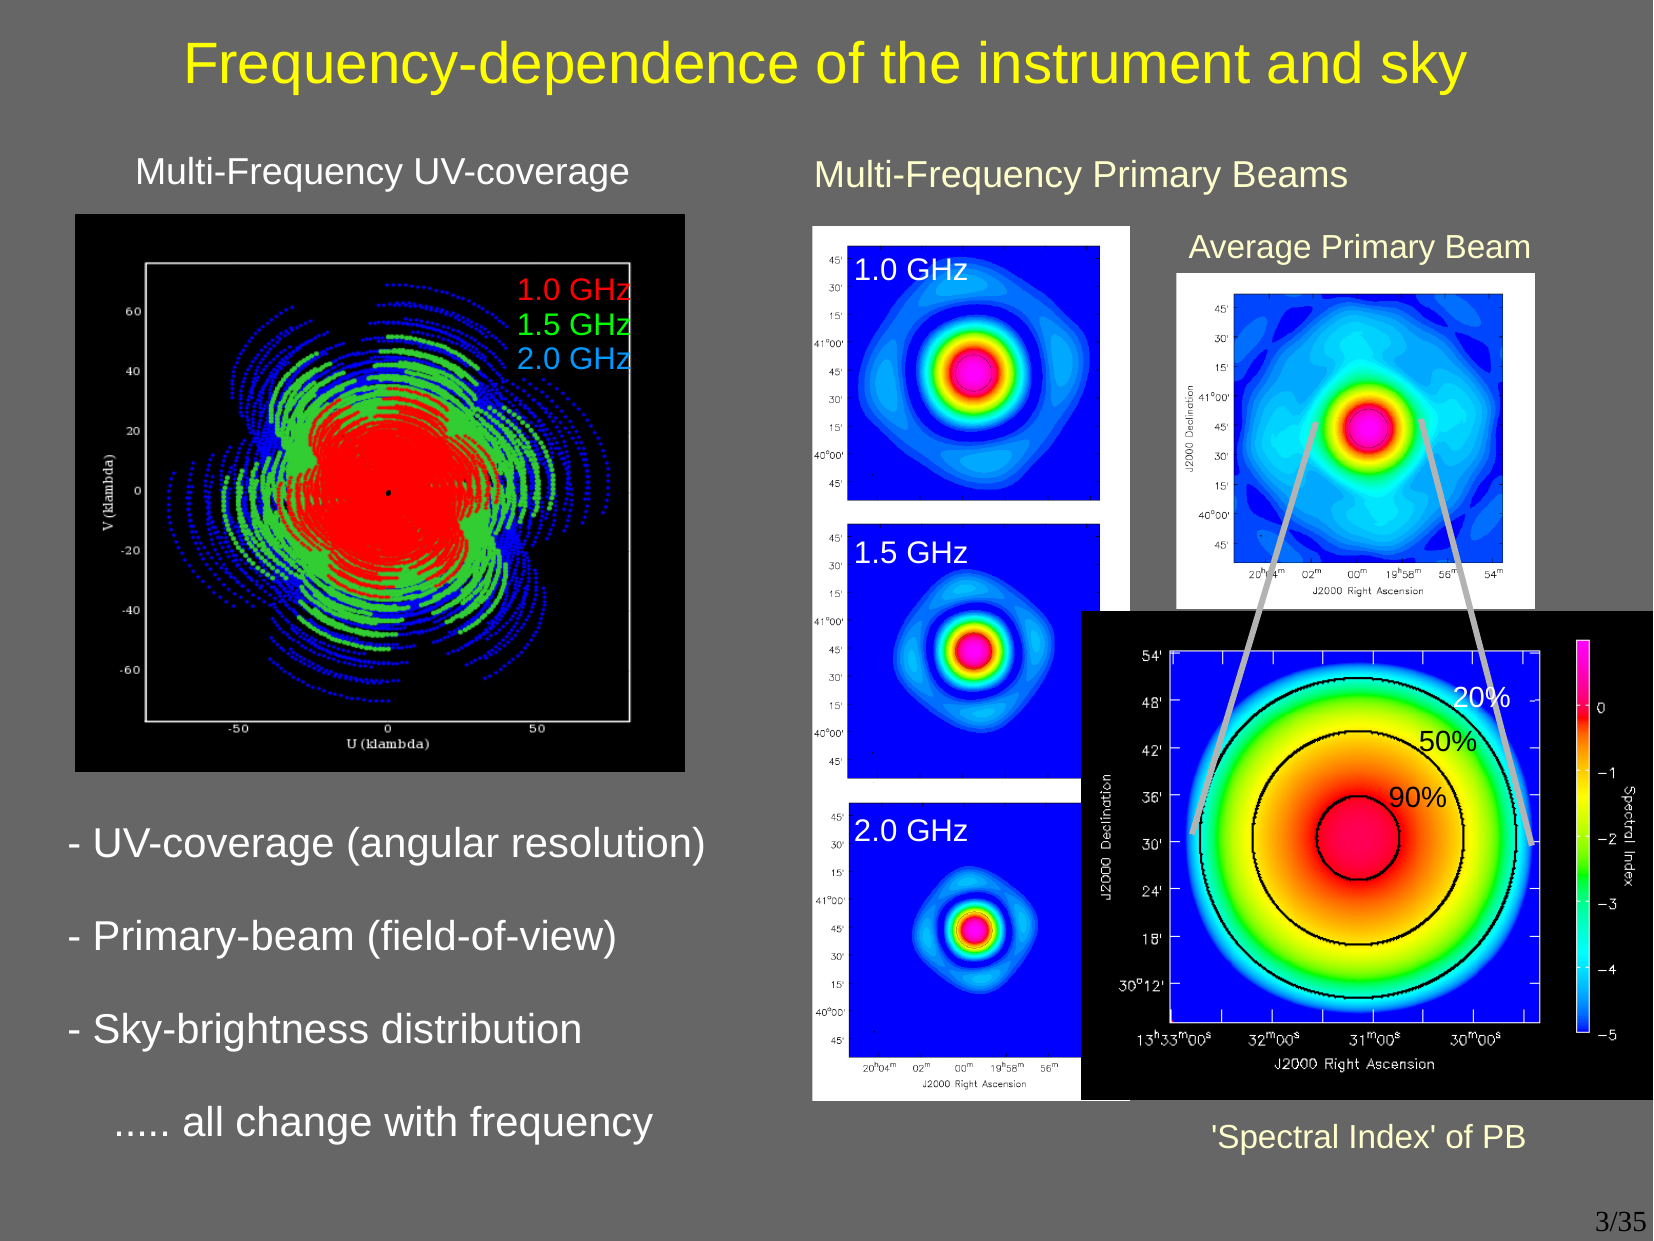

# Frequency-dependence of the instrument and sky
Multi-Frequency UV-coverage
Multi-Frequency Primary Beams
1.0 GHz
1.5 GHz
2.0 GHz
Average Primary Beam
1.0 GHz
1.5 GHz
2.0 GHz
20%
50%
90%
'Spectral Index' of PB
- UV-coverage (angular resolution)
- Primary-beam (field-of-view)
- Sky-brightness distribution
 ..... all change with frequency
3